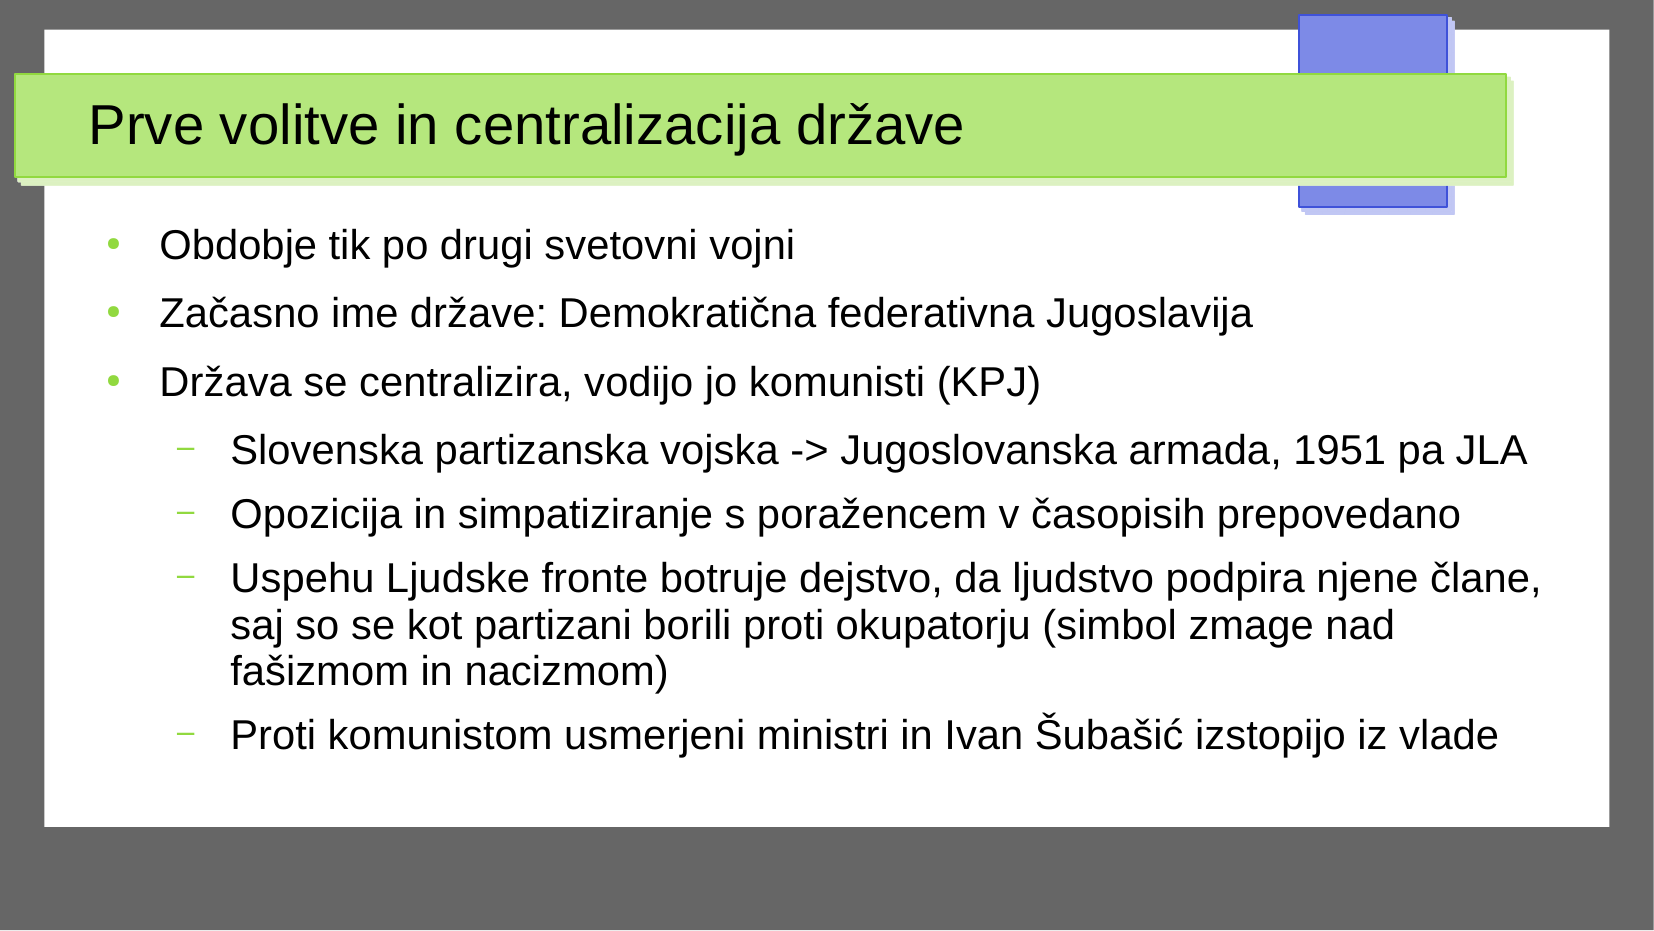

# Prve volitve in centralizacija države
Obdobje tik po drugi svetovni vojni
Začasno ime države: Demokratična federativna Jugoslavija
Država se centralizira, vodijo jo komunisti (KPJ)
Slovenska partizanska vojska -> Jugoslovanska armada, 1951 pa JLA
Opozicija in simpatiziranje s poražencem v časopisih prepovedano
Uspehu Ljudske fronte botruje dejstvo, da ljudstvo podpira njene člane, saj so se kot partizani borili proti okupatorju (simbol zmage nad fašizmom in nacizmom)
Proti komunistom usmerjeni ministri in Ivan Šubašić izstopijo iz vlade